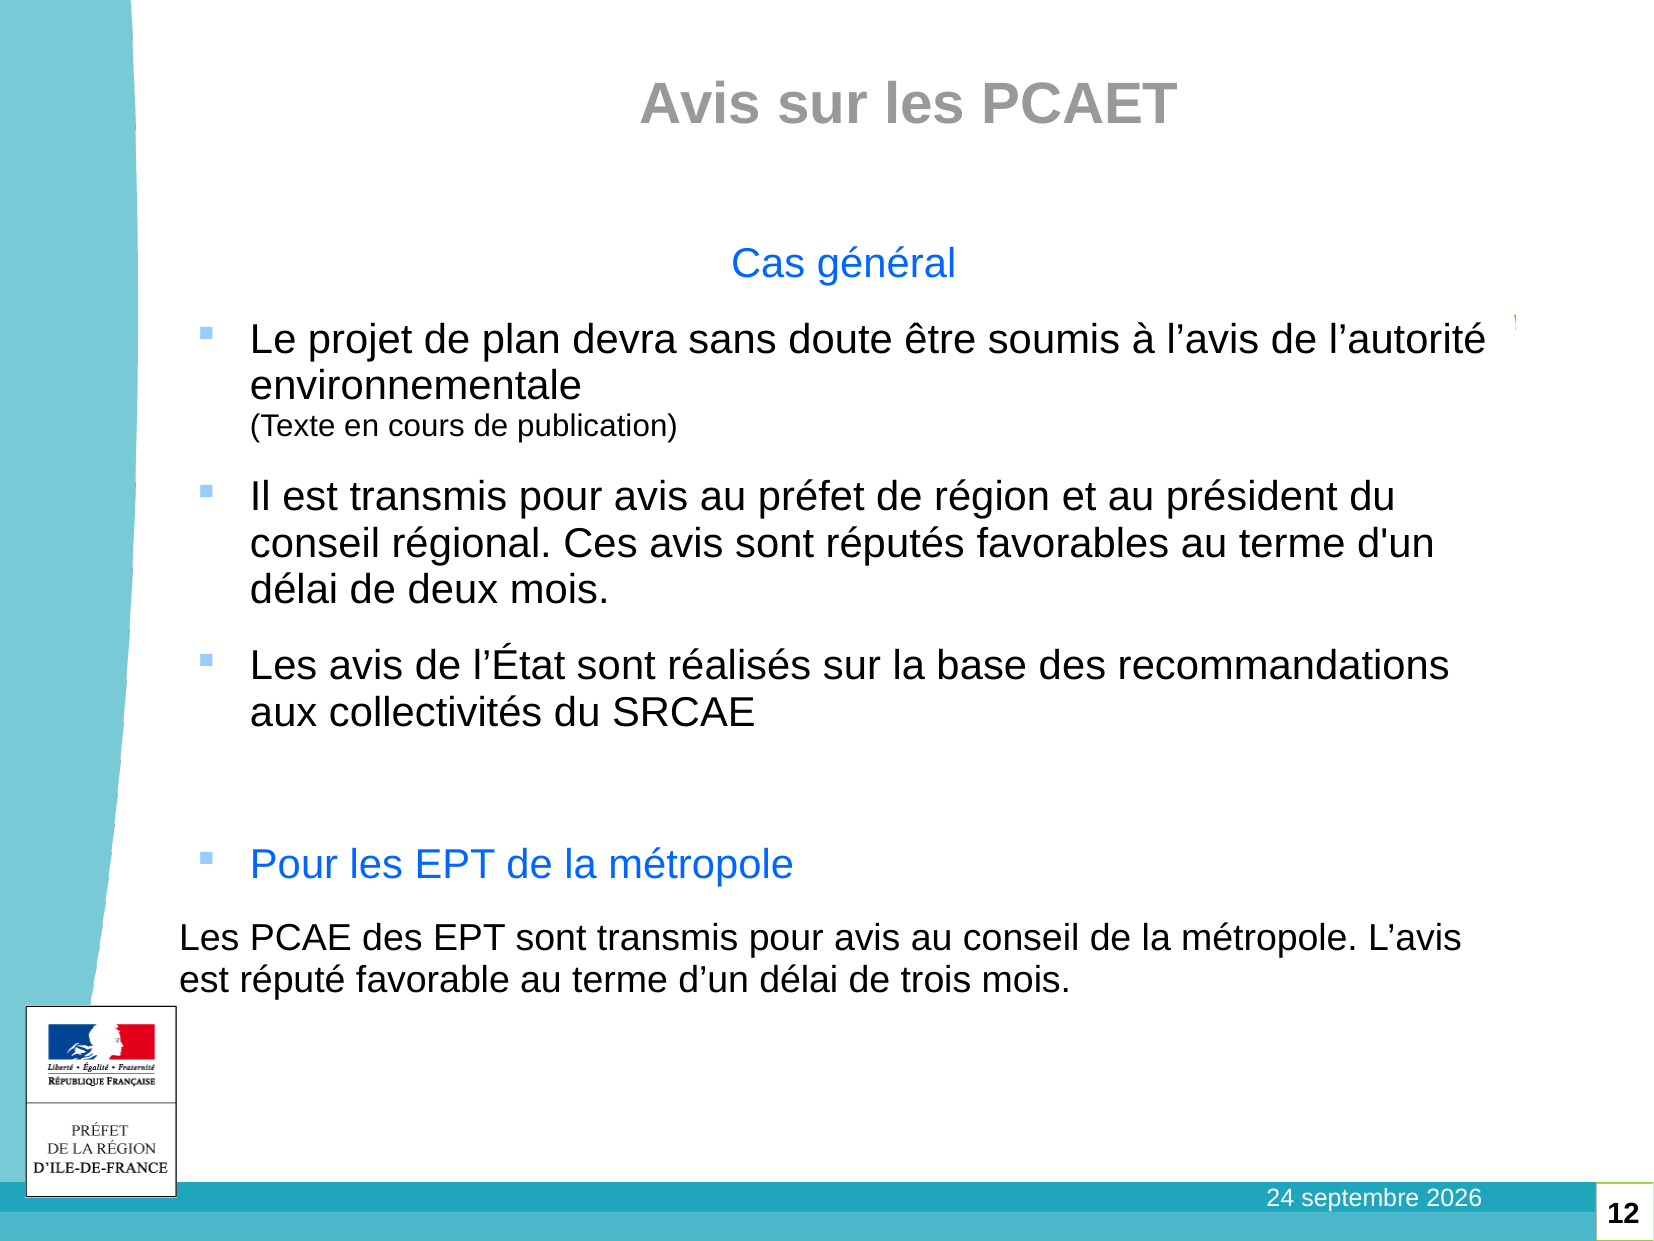

# Avis sur les PCAET
Cas général
Le projet de plan devra sans doute être soumis à l’avis de l’autorité environnementale
(Texte en cours de publication)
Il est transmis pour avis au préfet de région et au président du conseil régional. Ces avis sont réputés favorables au terme d'un délai de deux mois.
Les avis de l’État sont réalisés sur la base des recommandations aux collectivités du SRCAE
Pour les EPT de la métropole
Les PCAE des EPT sont transmis pour avis au conseil de la métropole. L’avis est réputé favorable au terme d’un délai de trois mois.
12